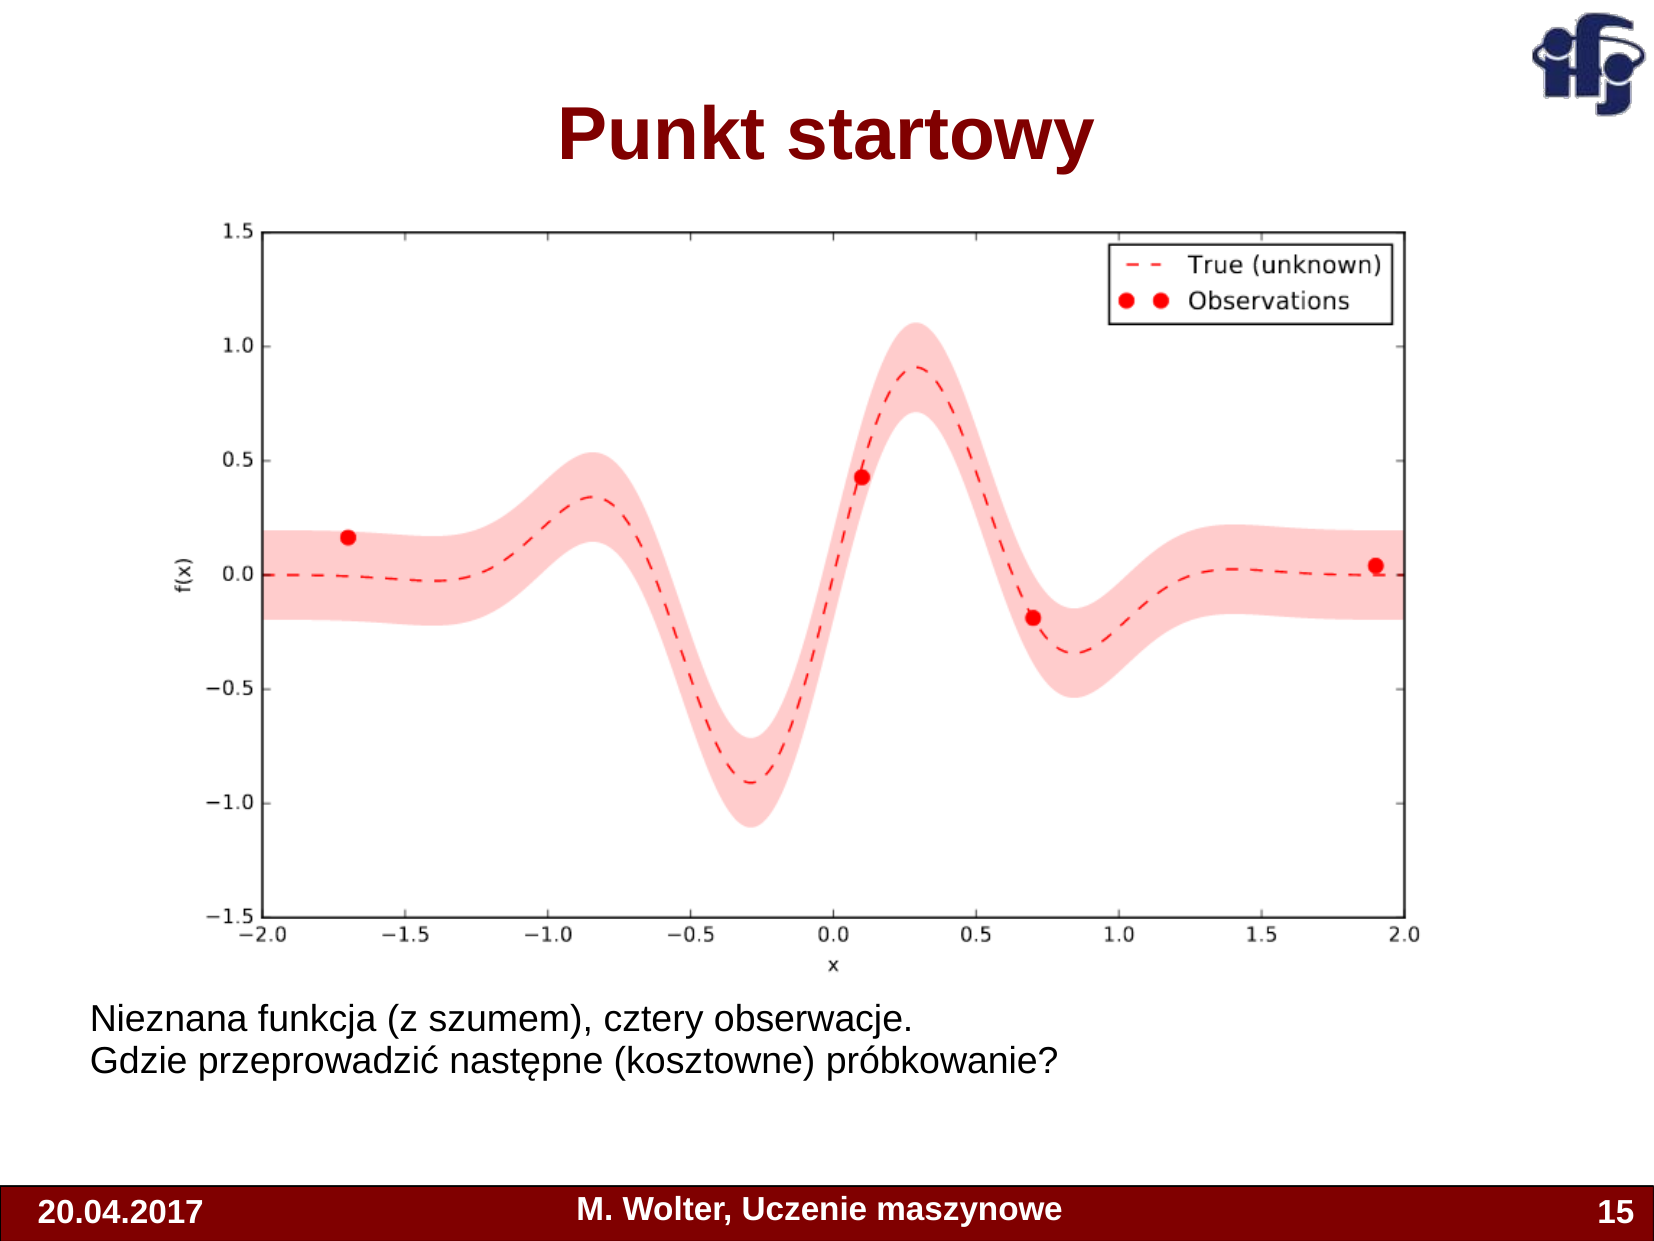

# Punkt startowy
Nieznana funkcja (z szumem), cztery obserwacje.
Gdzie przeprowadzić następne (kosztowne) próbkowanie?
9.03.2017
Machine Learning, M. Wolter